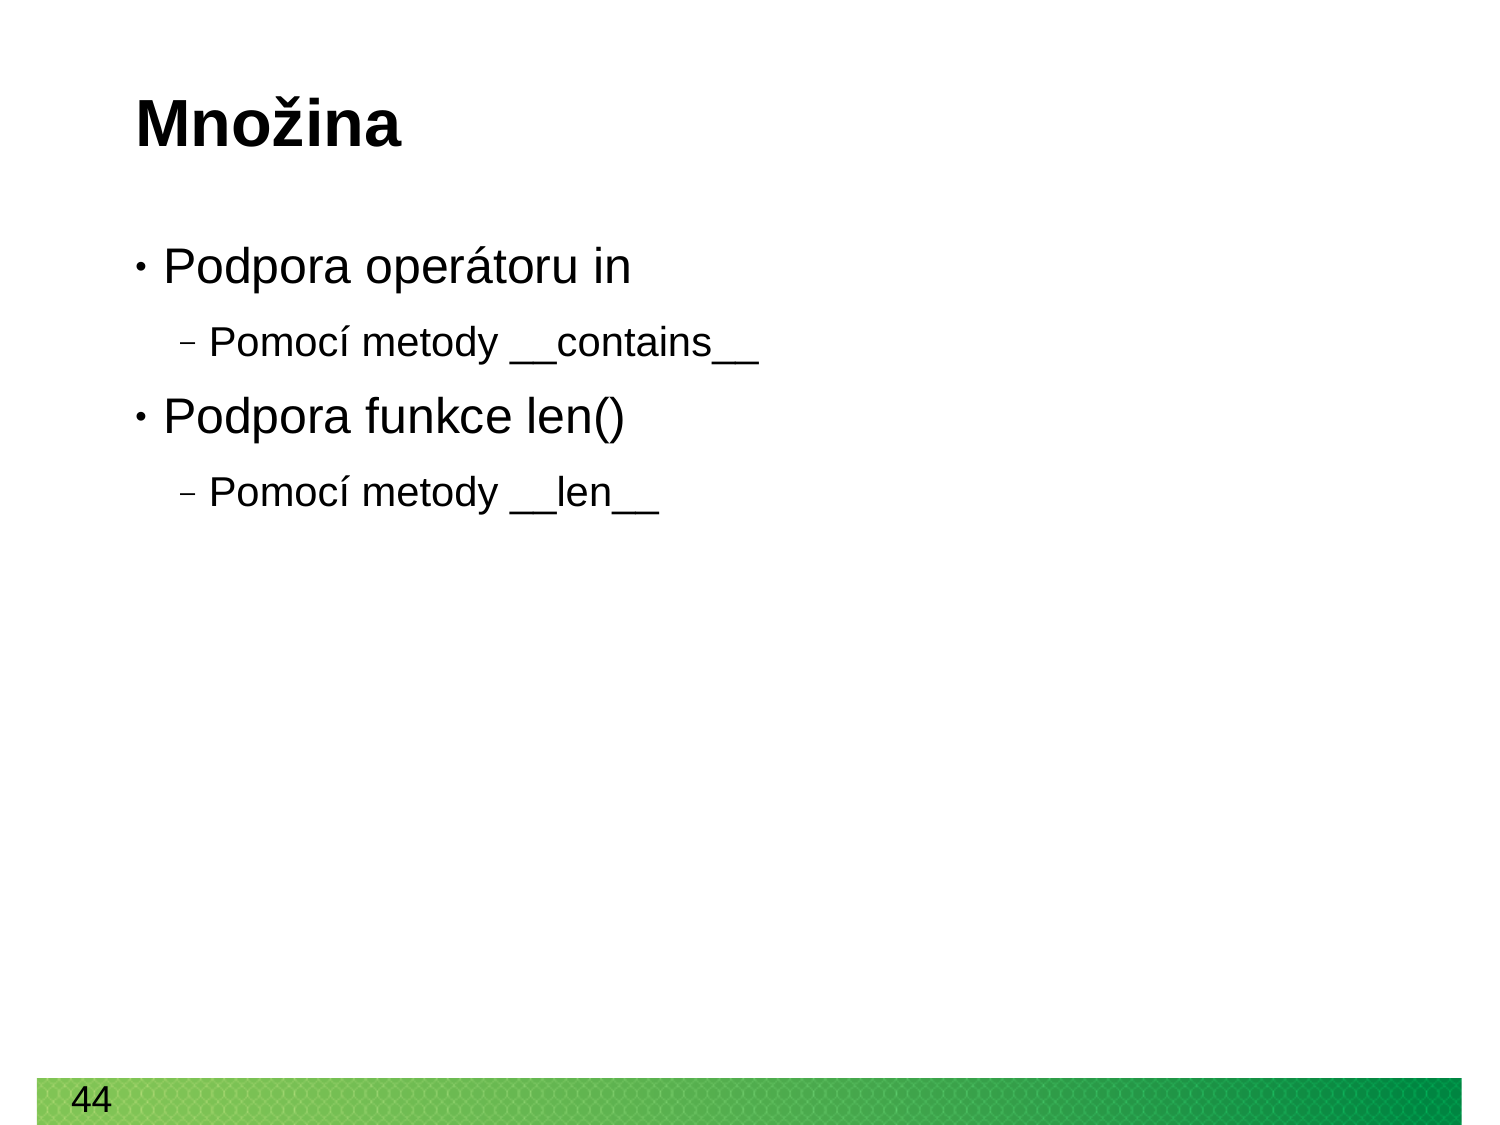

# Množina
Podpora operátoru in
Pomocí metody __contains__
Podpora funkce len()
Pomocí metody __len__